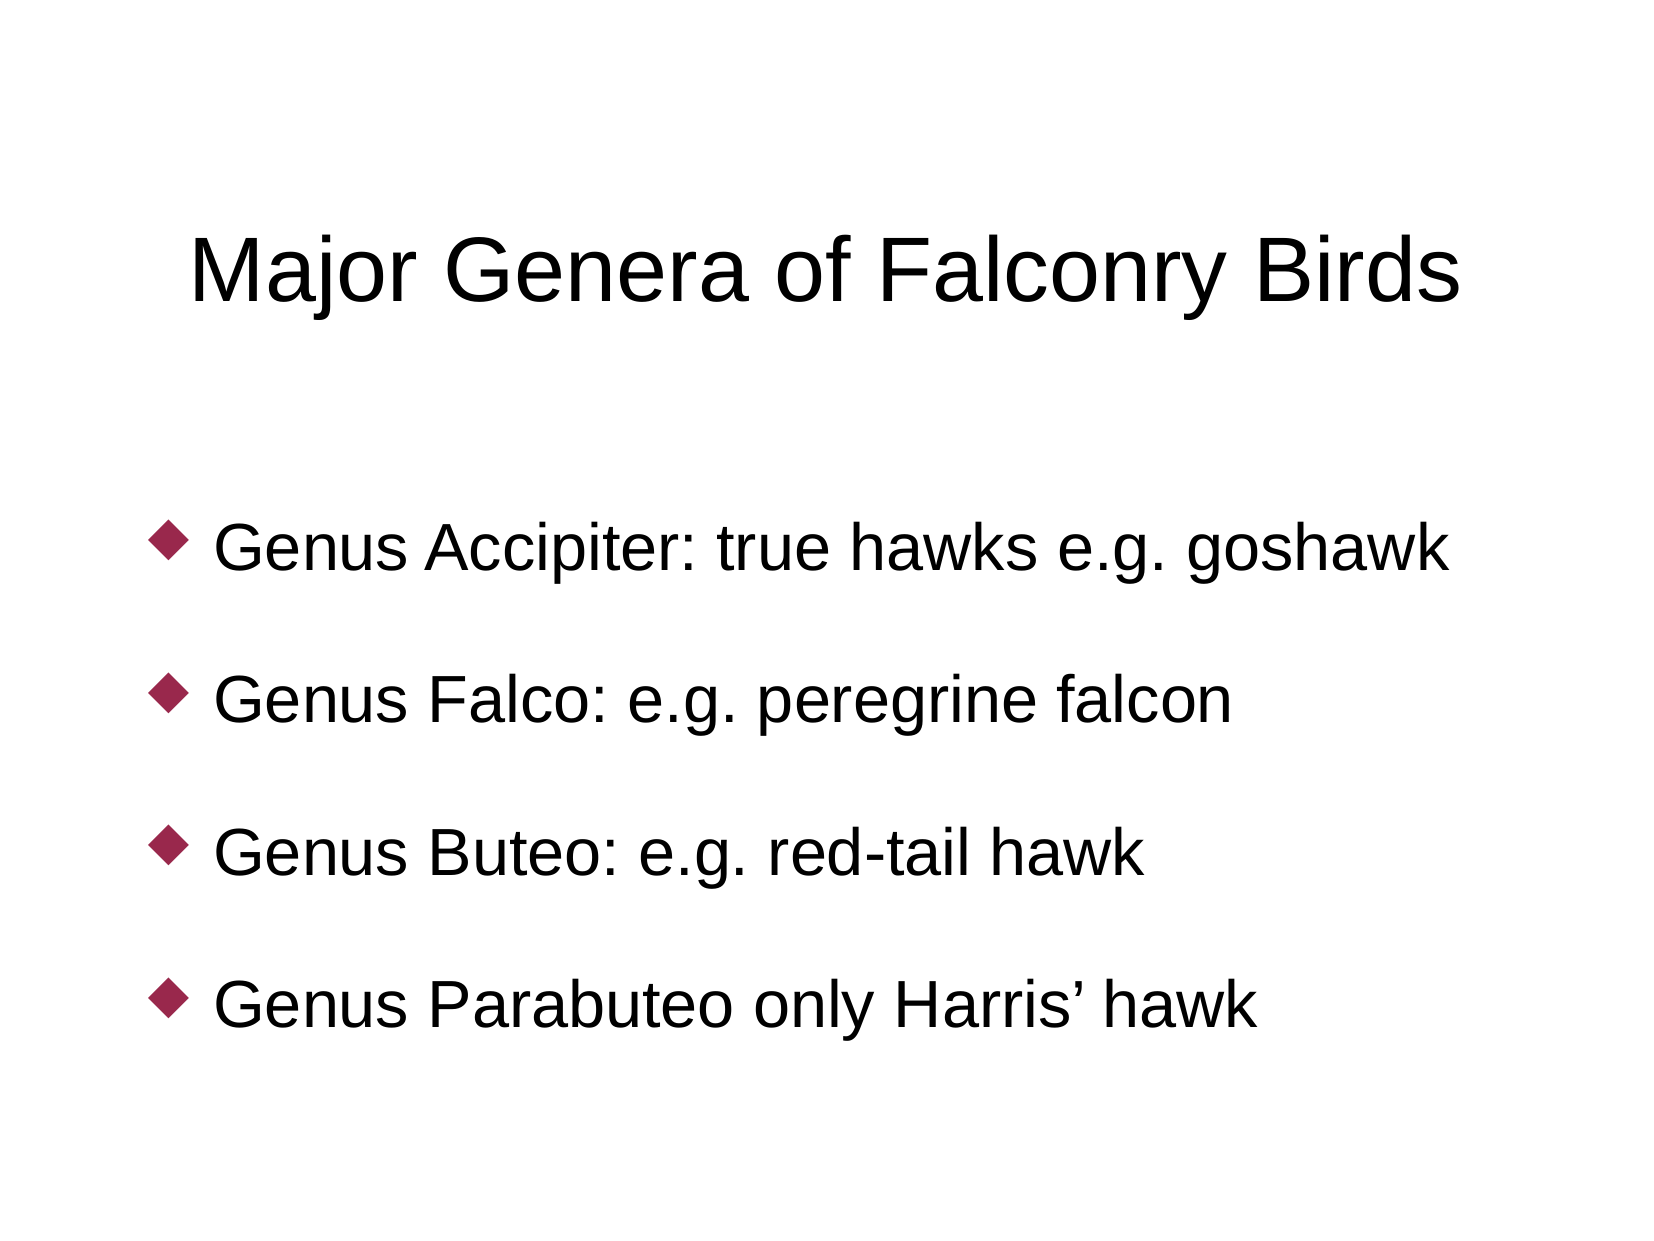

# Major Genera of Falconry Birds
Genus Accipiter: true hawks e.g. goshawk
Genus Falco: e.g. peregrine falcon
Genus Buteo: e.g. red-tail hawk
Genus Parabuteo only Harris’ hawk